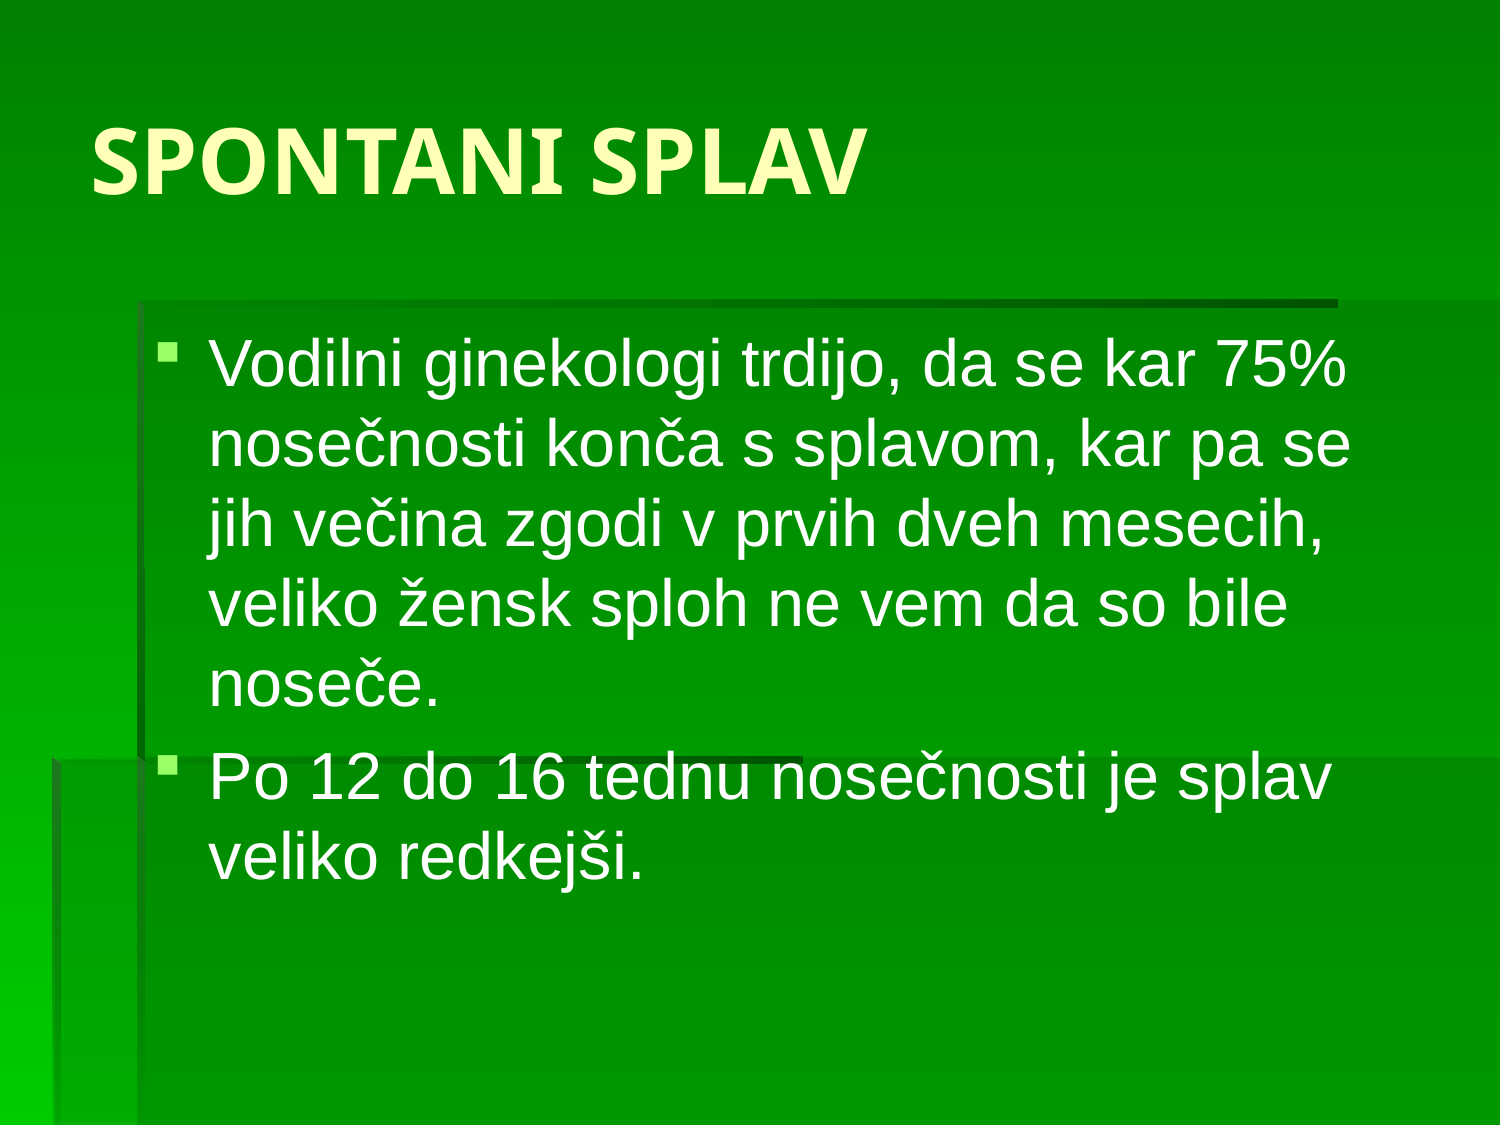

# SPONTANI SPLAV
Vodilni ginekologi trdijo, da se kar 75% nosečnosti konča s splavom, kar pa se jih večina zgodi v prvih dveh mesecih, veliko žensk sploh ne vem da so bile noseče.
Po 12 do 16 tednu nosečnosti je splav veliko redkejši.